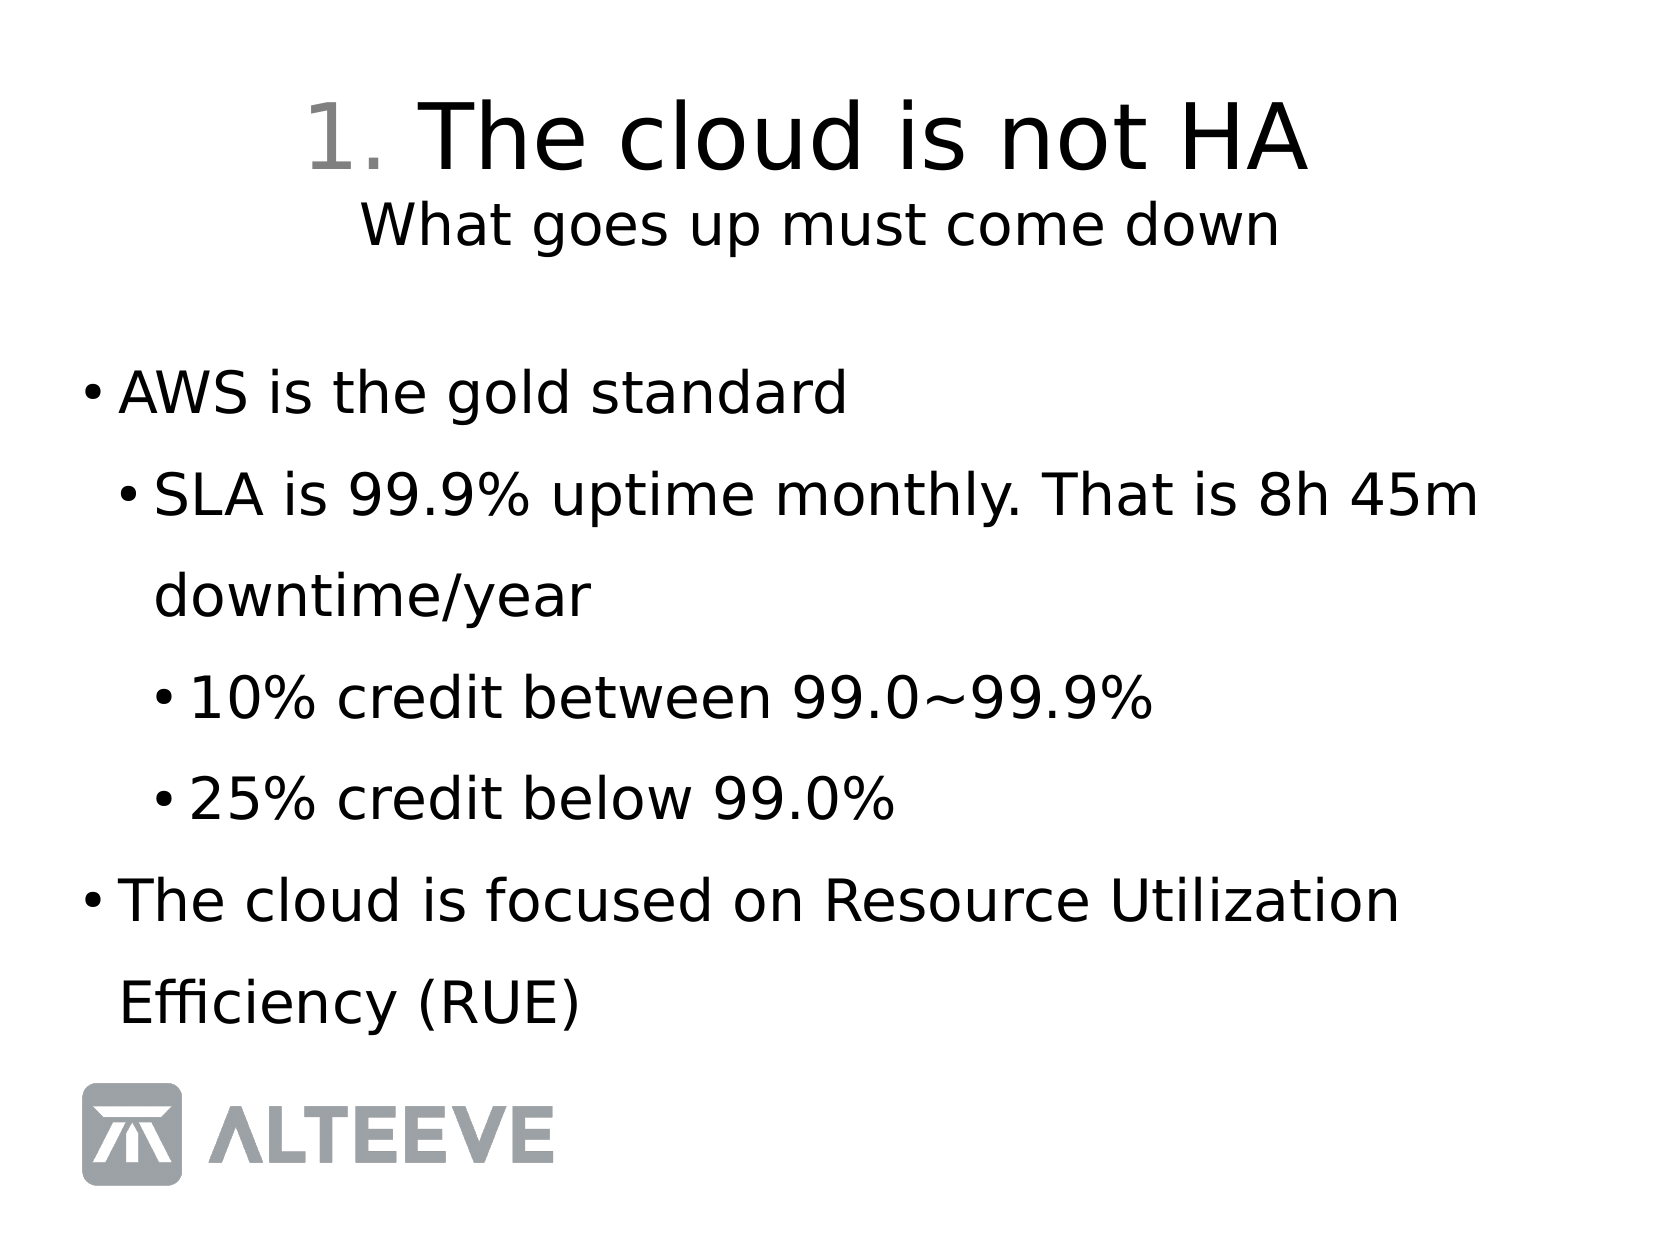

1. The cloud is not HA
What goes up must come down
# AWS is the gold standard
SLA is 99.9% uptime monthly. That is 8h 45m downtime/year
10% credit between 99.0~99.9%
25% credit below 99.0%
The cloud is focused on Resource Utilization Efficiency (RUE)